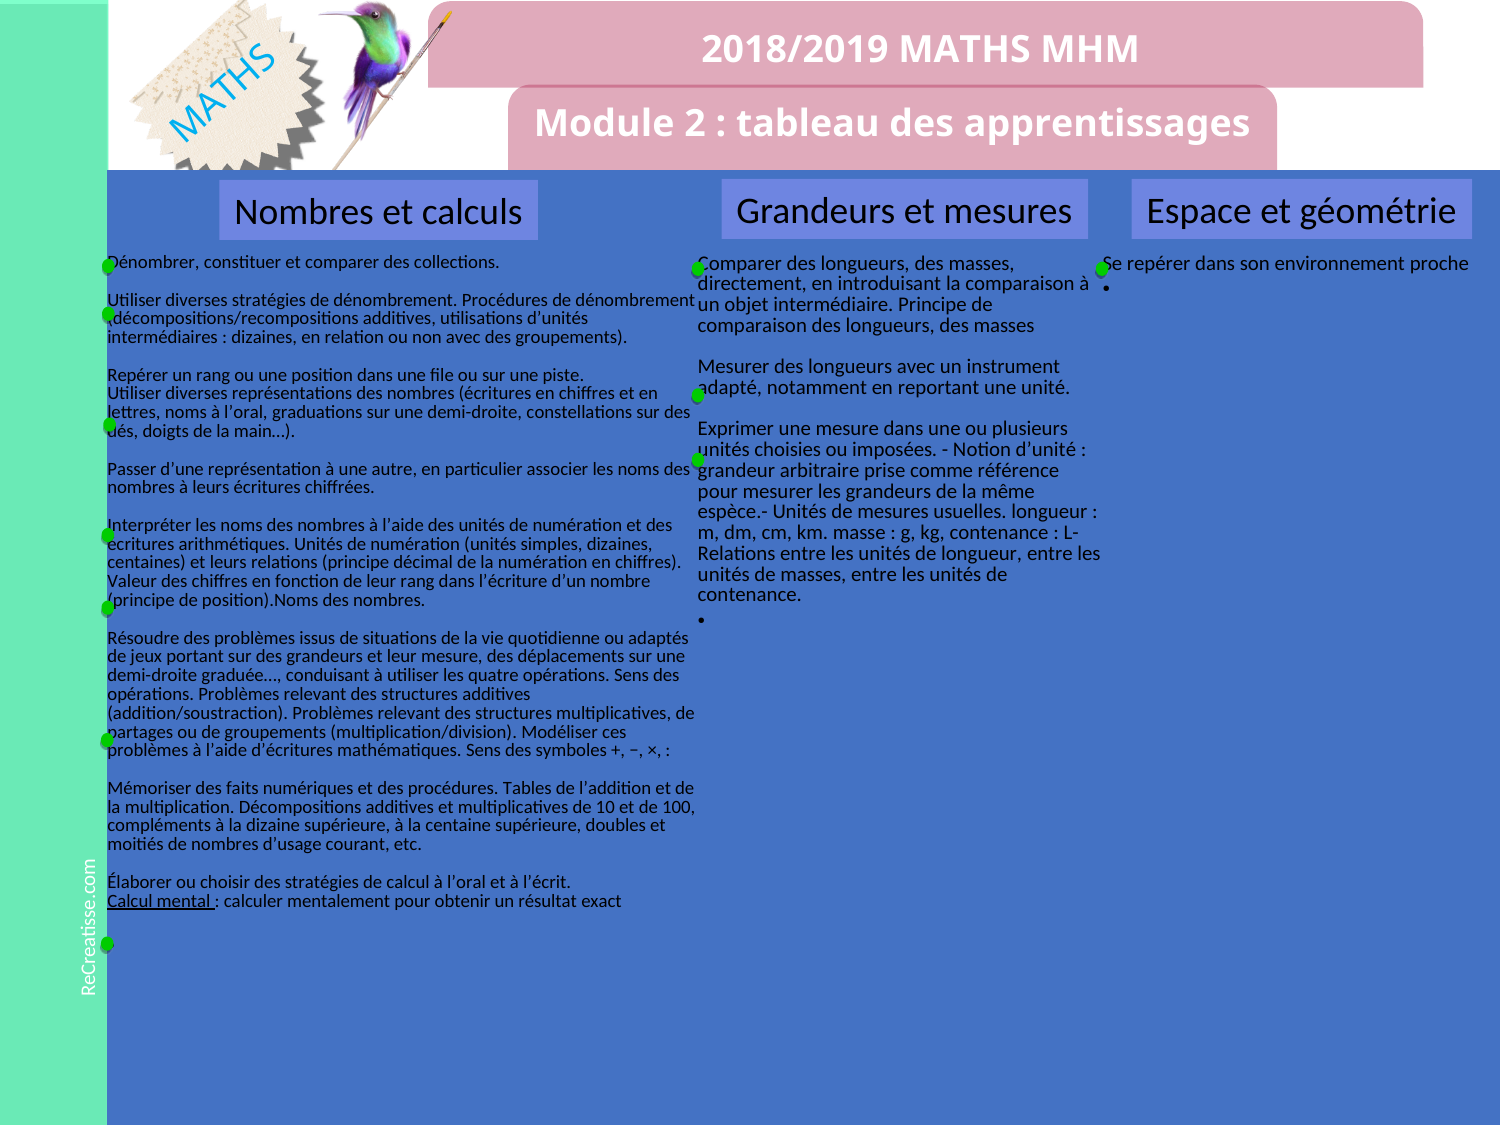

2018/2019 MATHS MHM
MATHS
Module 2 : tableau des apprentissages
| | | |
| --- | --- | --- |
| Dénombrer, constituer et comparer des collections. Utiliser diverses stratégies de dénombrement. Procédures de dénombrement (décompositions/recompositions additives, utilisations d’unités intermédiaires : dizaines, en relation ou non avec des groupements). Repérer un rang ou une position dans une file ou sur une piste. Utiliser diverses représentations des nombres (écritures en chiffres et en lettres, noms à l’oral, graduations sur une demi-droite, constellations sur des dés, doigts de la main…). Passer d’une représentation à une autre, en particulier associer les noms des nombres à leurs écritures chiffrées. Interpréter les noms des nombres à l’aide des unités de numération et des écritures arithmétiques. Unités de numération (unités simples, dizaines, centaines) et leurs relations (principe décimal de la numération en chiffres). Valeur des chiffres en fonction de leur rang dans l’écriture d’un nombre (principe de position).Noms des nombres. Résoudre des problèmes issus de situations de la vie quotidienne ou adaptés de jeux portant sur des grandeurs et leur mesure, des déplacements sur une demi-droite graduée…, conduisant à utiliser les quatre opérations. Sens des opérations. Problèmes relevant des structures additives (addition/soustraction). Problèmes relevant des structures multiplicatives, de partages ou de groupements (multiplication/division). Modéliser ces problèmes à l’aide d’écritures mathématiques. Sens des symboles +, −, ×, : Mémoriser des faits numériques et des procédures. Tables de l’addition et de la multiplication. Décompositions additives et multiplicatives de 10 et de 100, compléments à la dizaine supérieure, à la centaine supérieure, doubles et moitiés de nombres d’usage courant, etc. Élaborer ou choisir des stratégies de calcul à l’oral et à l’écrit. Calcul mental : calculer mentalement pour obtenir un résultat exact | Comparer des longueurs, des masses, directement, en introduisant la comparaison à un objet intermédiaire. Principe de comparaison des longueurs, des masses Mesurer des longueurs avec un instrument adapté, notamment en reportant une unité. Exprimer une mesure dans une ou plusieurs unités choisies ou imposées. - Notion d’unité : grandeur arbitraire prise comme référence pour mesurer les grandeurs de la même espèce.- Unités de mesures usuelles. longueur : m, dm, cm, km. masse : g, kg, contenance : L- Relations entre les unités de longueur, entre les unités de masses, entre les unités de contenance. | Se repérer dans son environnement proche |
Grandeurs et mesures
Espace et géométrie
Nombres et calculs
ReCreatisse.com